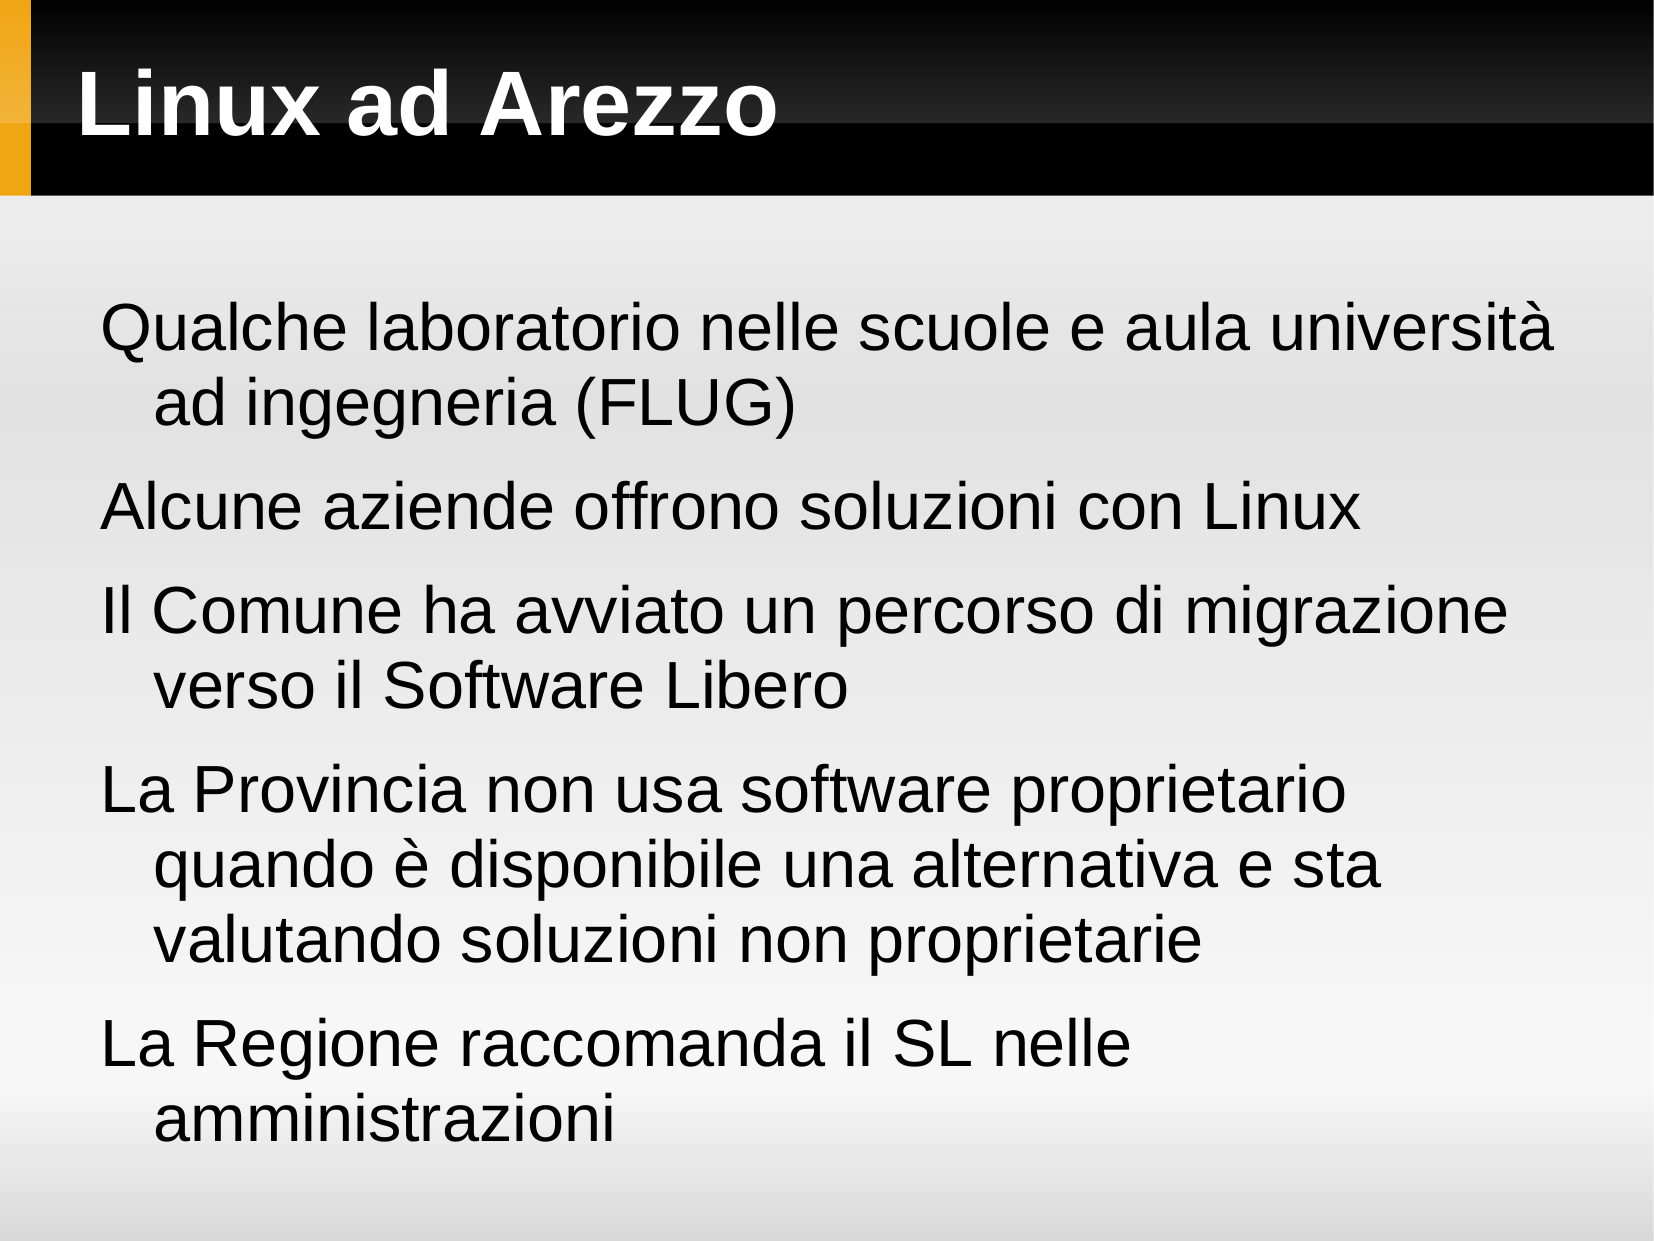

# Linux ad Arezzo
Qualche laboratorio nelle scuole e aula università ad ingegneria (FLUG)
Alcune aziende offrono soluzioni con Linux
Il Comune ha avviato un percorso di migrazione verso il Software Libero
La Provincia non usa software proprietario quando è disponibile una alternativa e sta valutando soluzioni non proprietarie
La Regione raccomanda il SL nelle amministrazioni